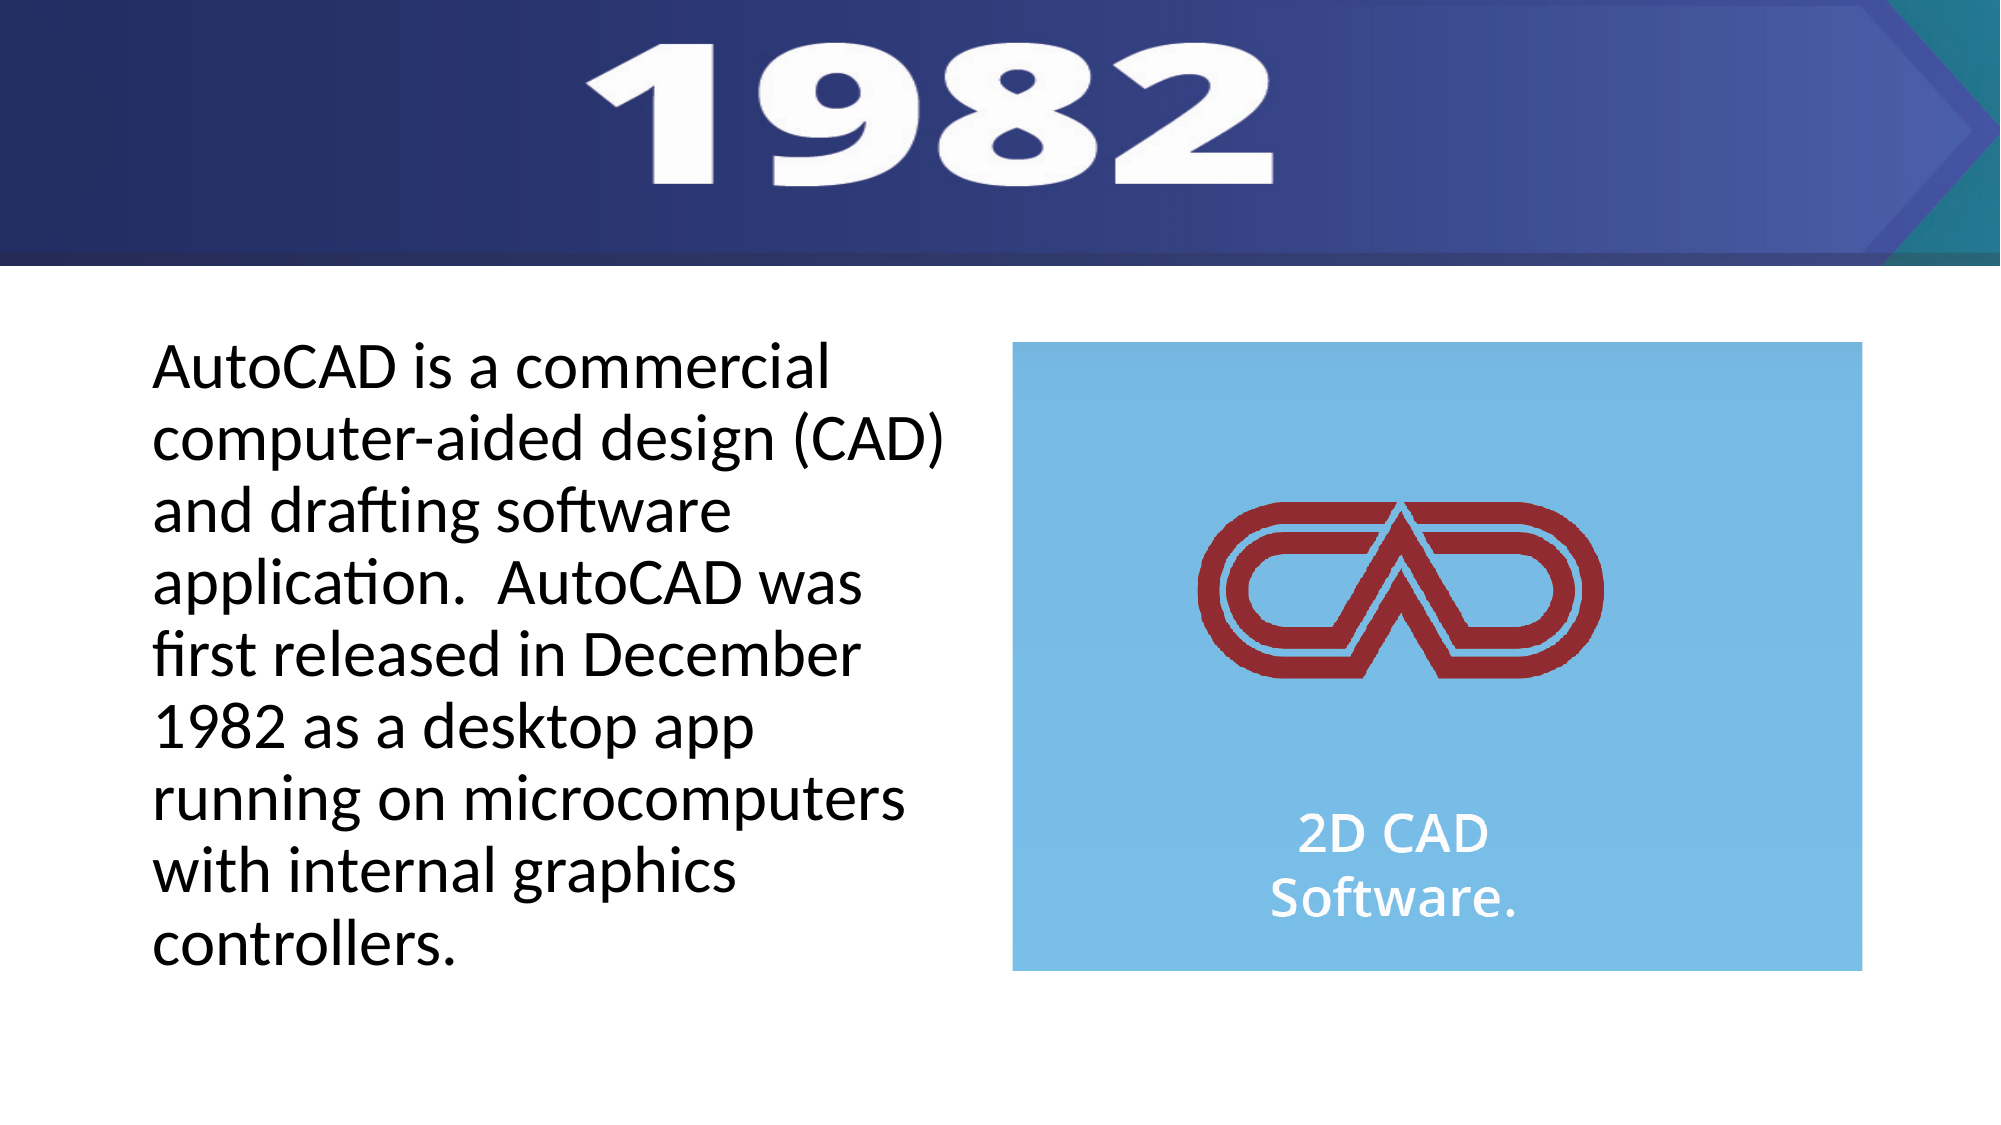

# AutoCAD is a commercial computer-aided design (CAD) and drafting software application. AutoCAD was first released in December 1982 as a desktop app running on microcomputers with internal graphics controllers.